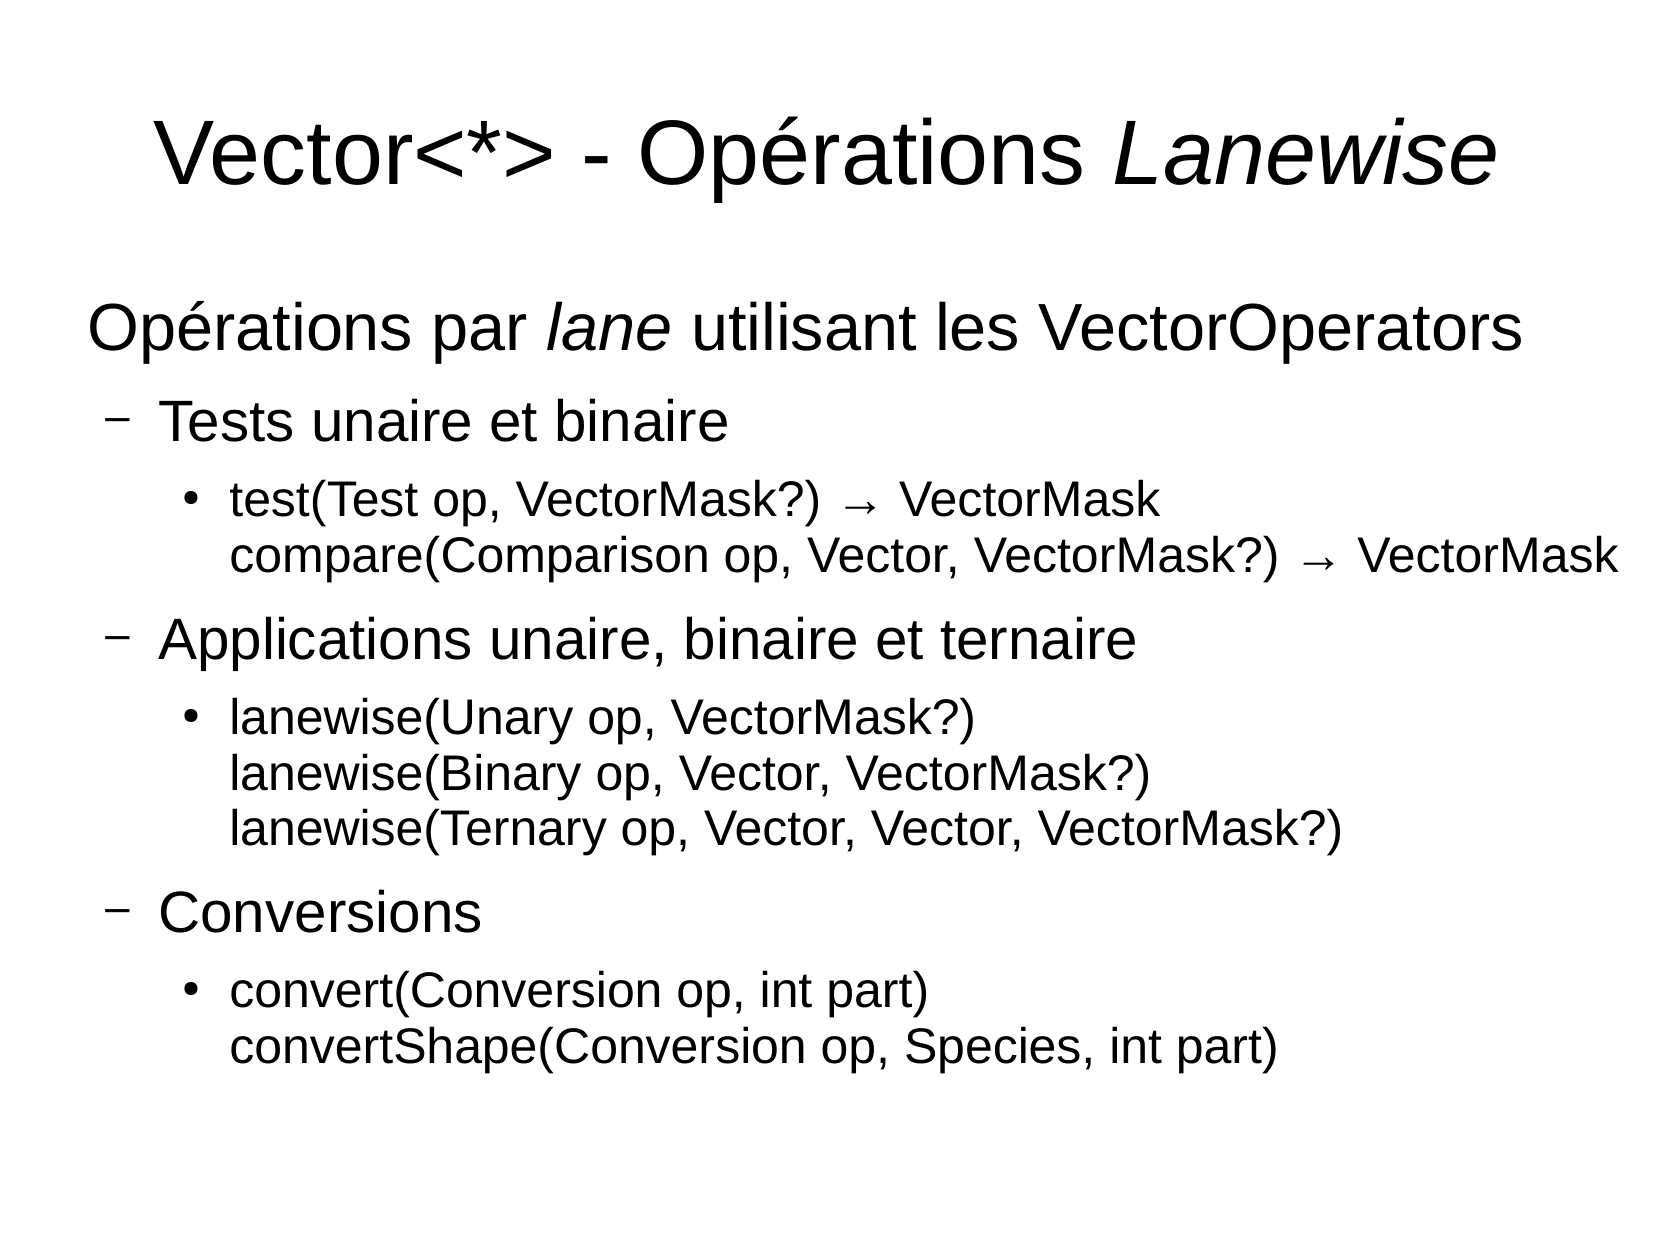

# Vector<*> - Opérations Lanewise
Opérations par lane utilisant les VectorOperators
Tests unaire et binaire
test(Test op, VectorMask?) → VectorMask
compare(Comparison op, Vector, VectorMask?) → VectorMask
Applications unaire, binaire et ternaire
lanewise(Unary op, VectorMask?)
lanewise(Binary op, Vector, VectorMask?)
lanewise(Ternary op, Vector, Vector, VectorMask?)
Conversions
convert(Conversion op, int part)
convertShape(Conversion op, Species, int part)